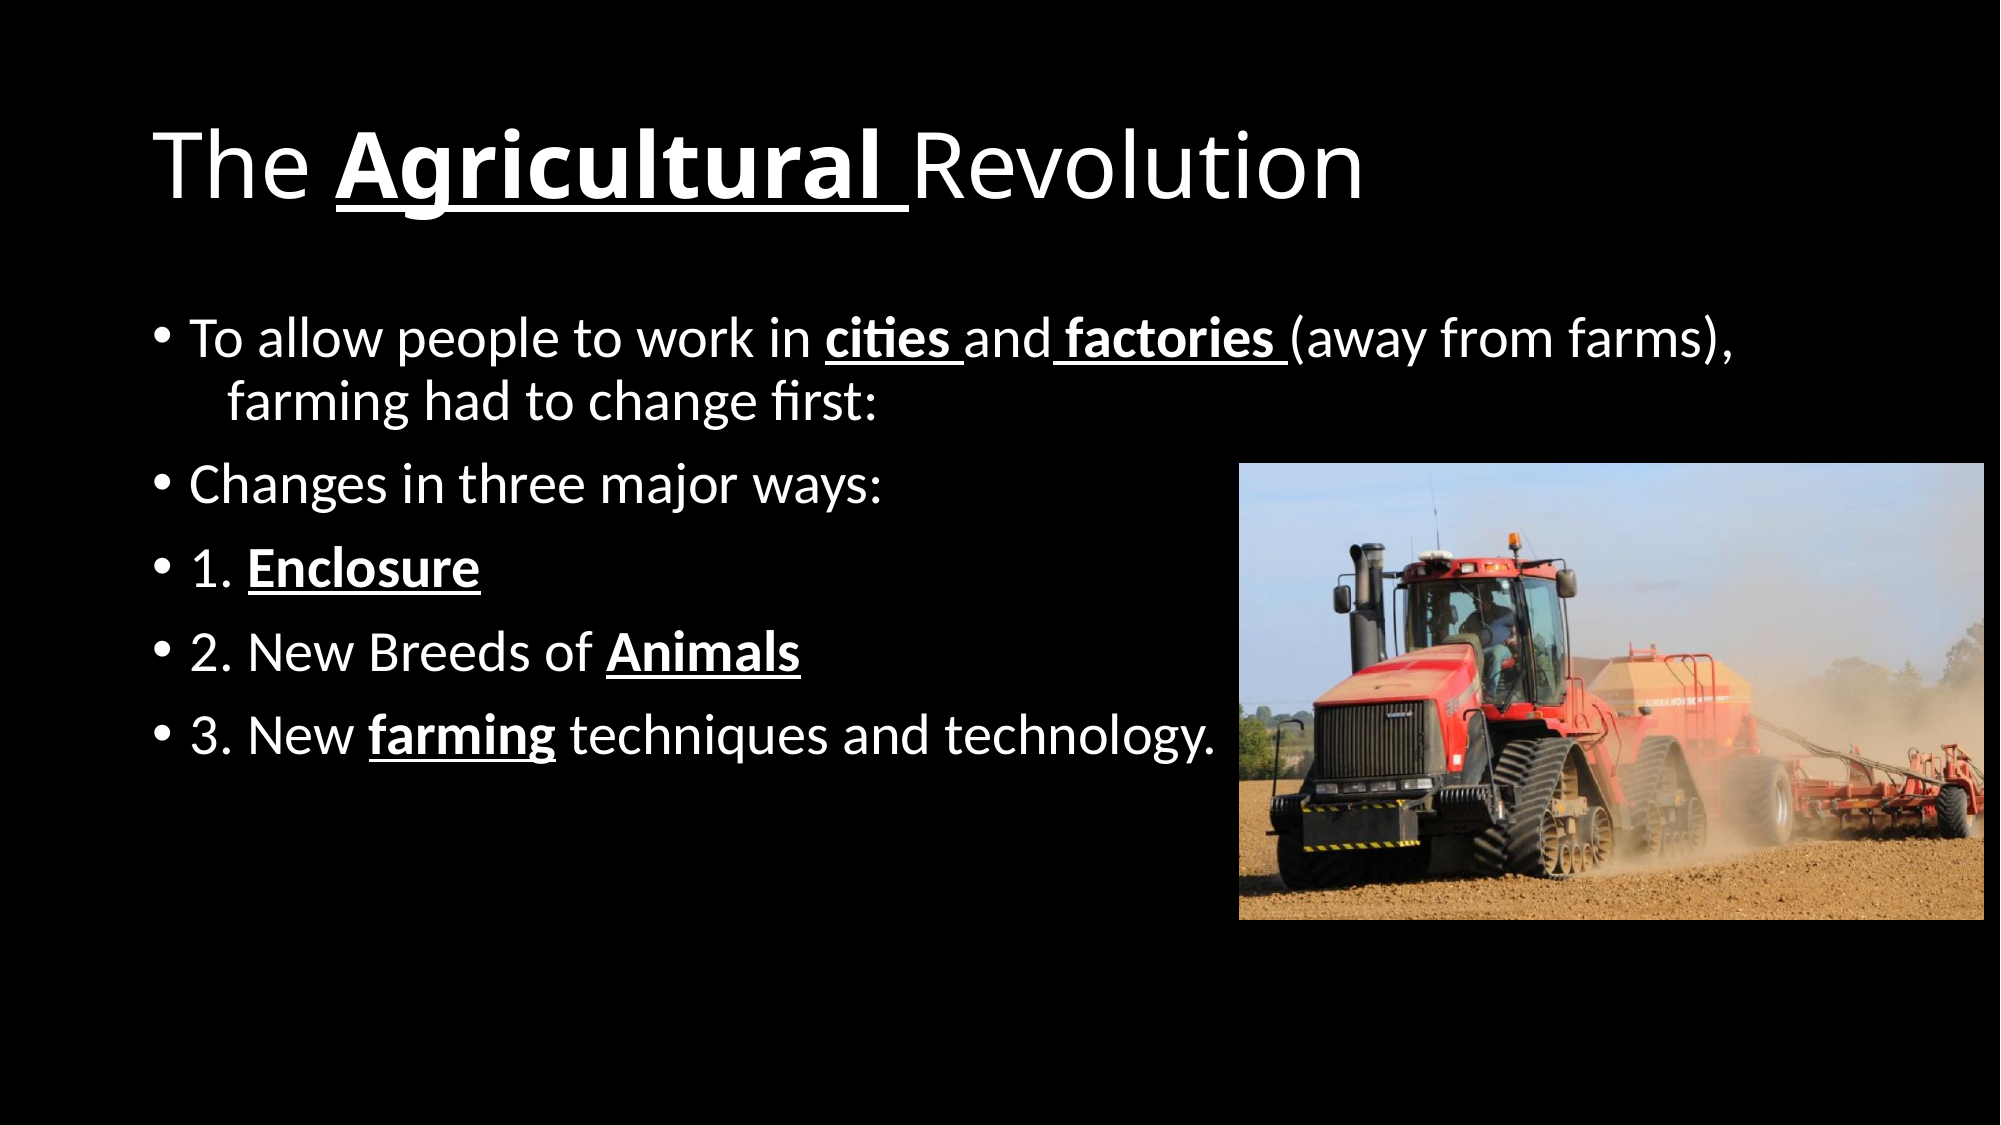

# The Agricultural Revolution
To allow people to work in cities and factories (away from farms), farming had to change first:
Changes in three major ways:
1. Enclosure
2. New Breeds of Animals
3. New farming techniques and technology.